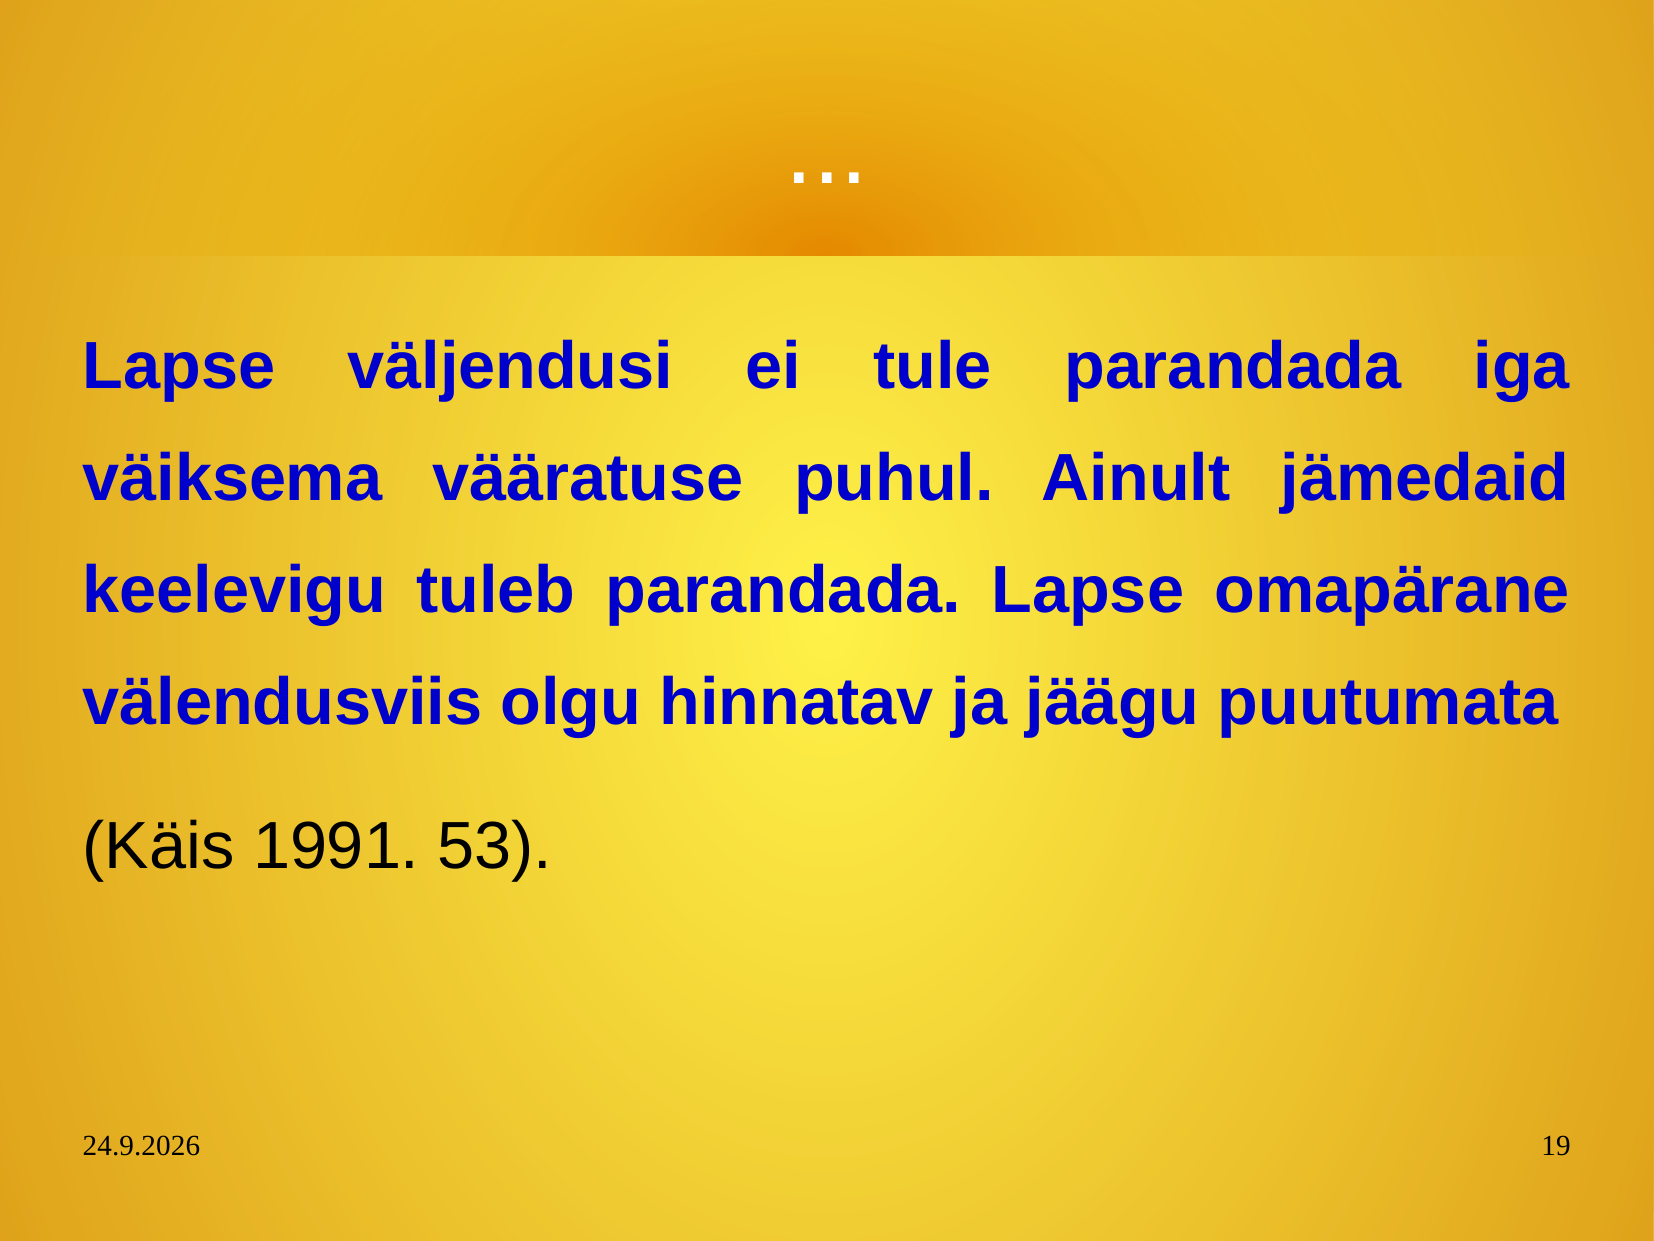

# ...
Lapse väljendusi ei tule parandada iga väiksema vääratuse puhul. Ainult jämedaid keelevigu tuleb parandada. Lapse omapärane välendusviis olgu hinnatav ja jäägu puutumata
(Käis 1991. 53).
19